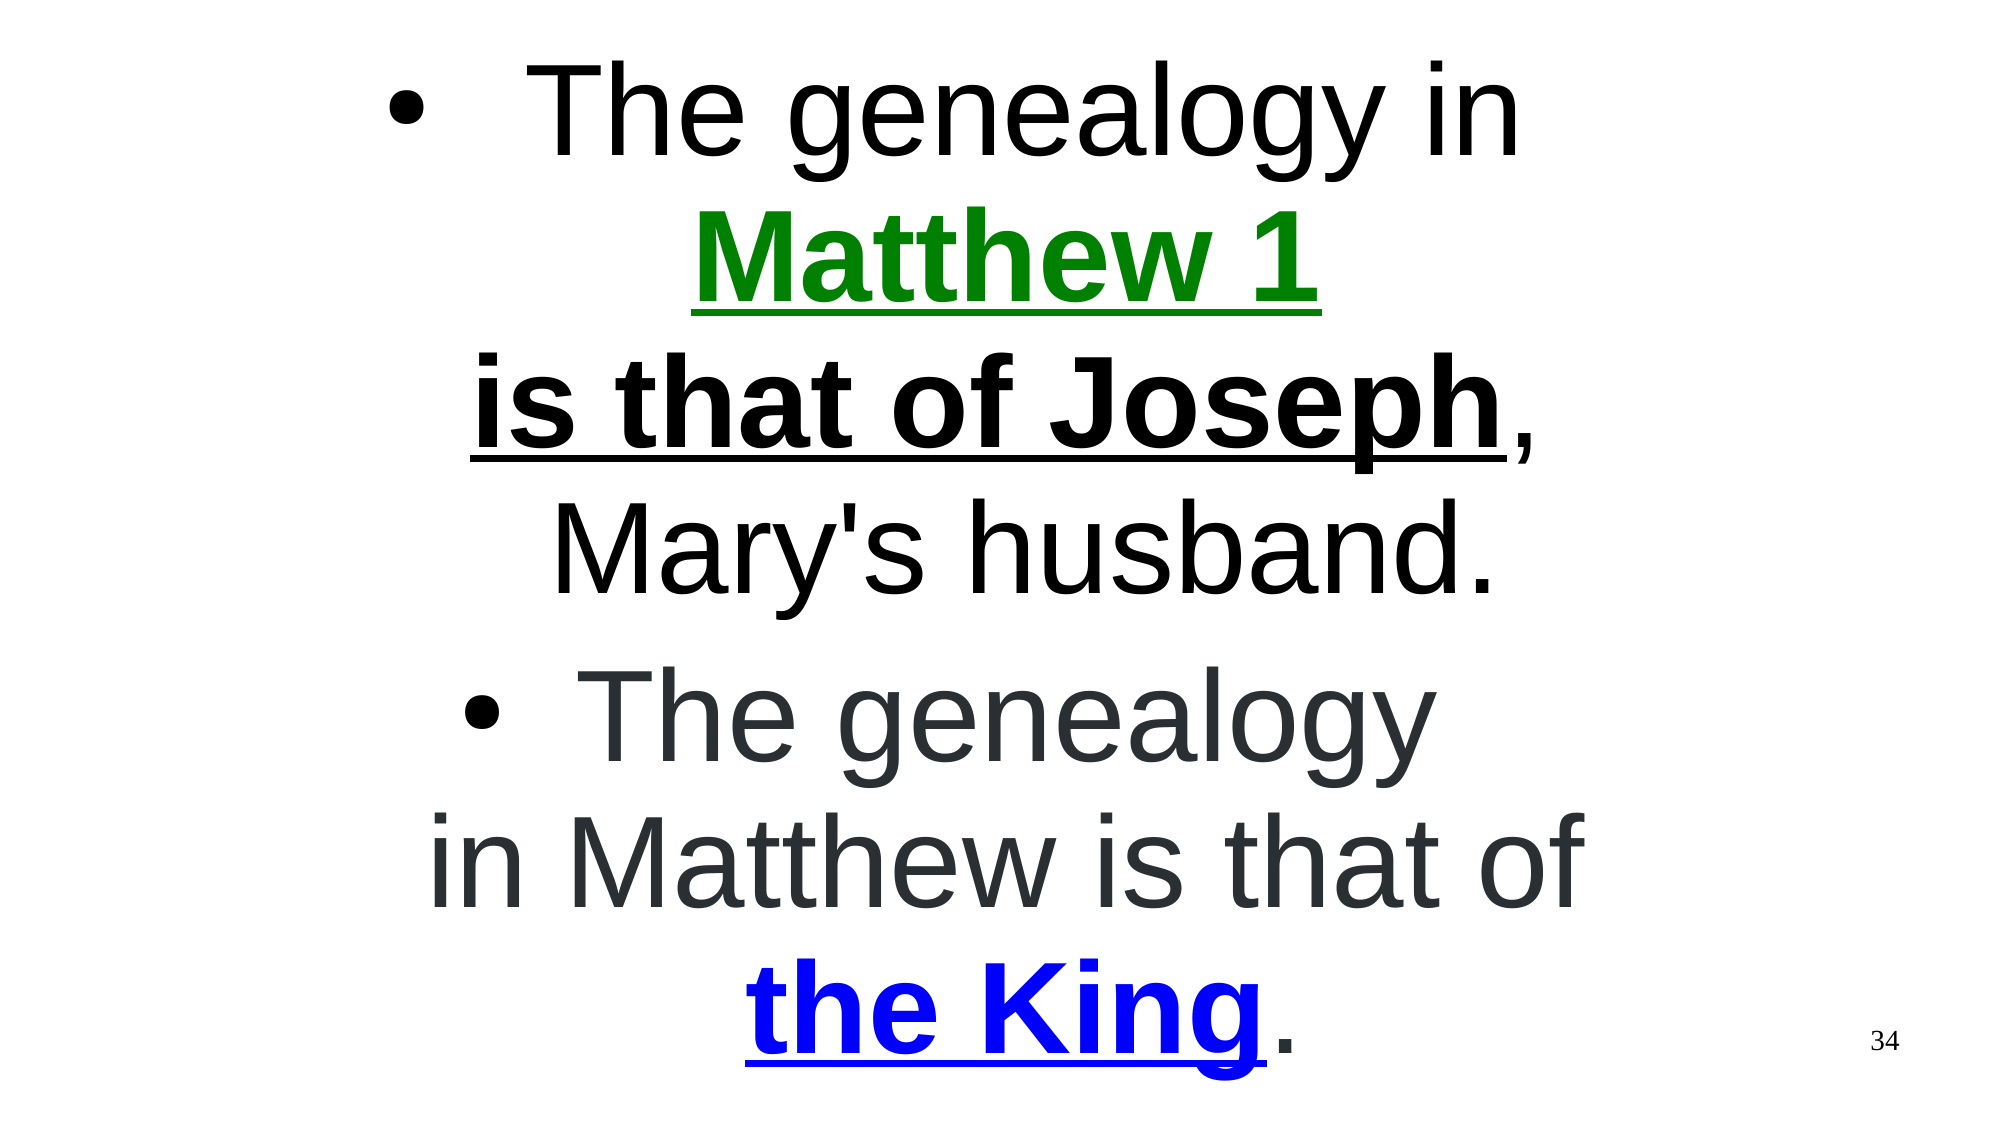

# The genealogy in Matthew 1 is that of Joseph, Mary's husband.
The genealogy
in Matthew is that of
the King.
34